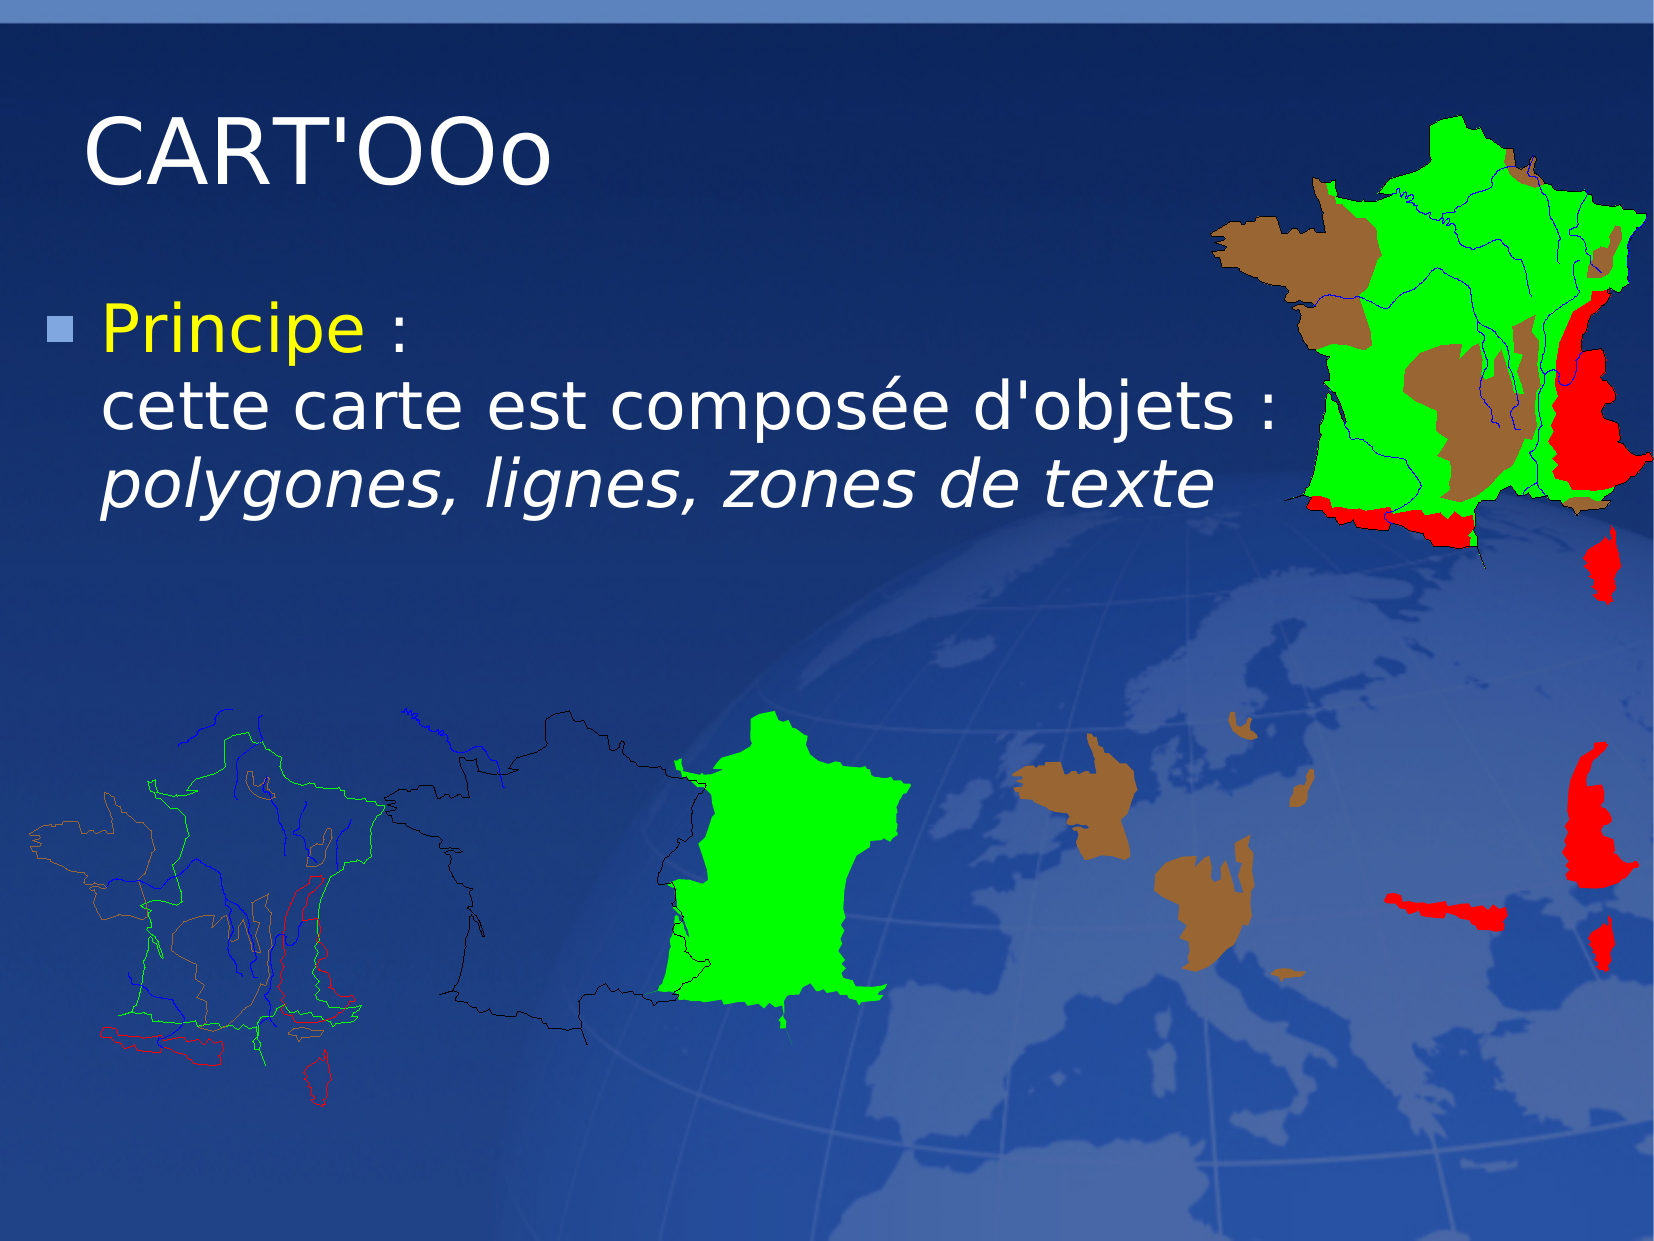

# CART'OOo
Principe :
cette carte est composée d'objets : polygones, lignes, zones de texte